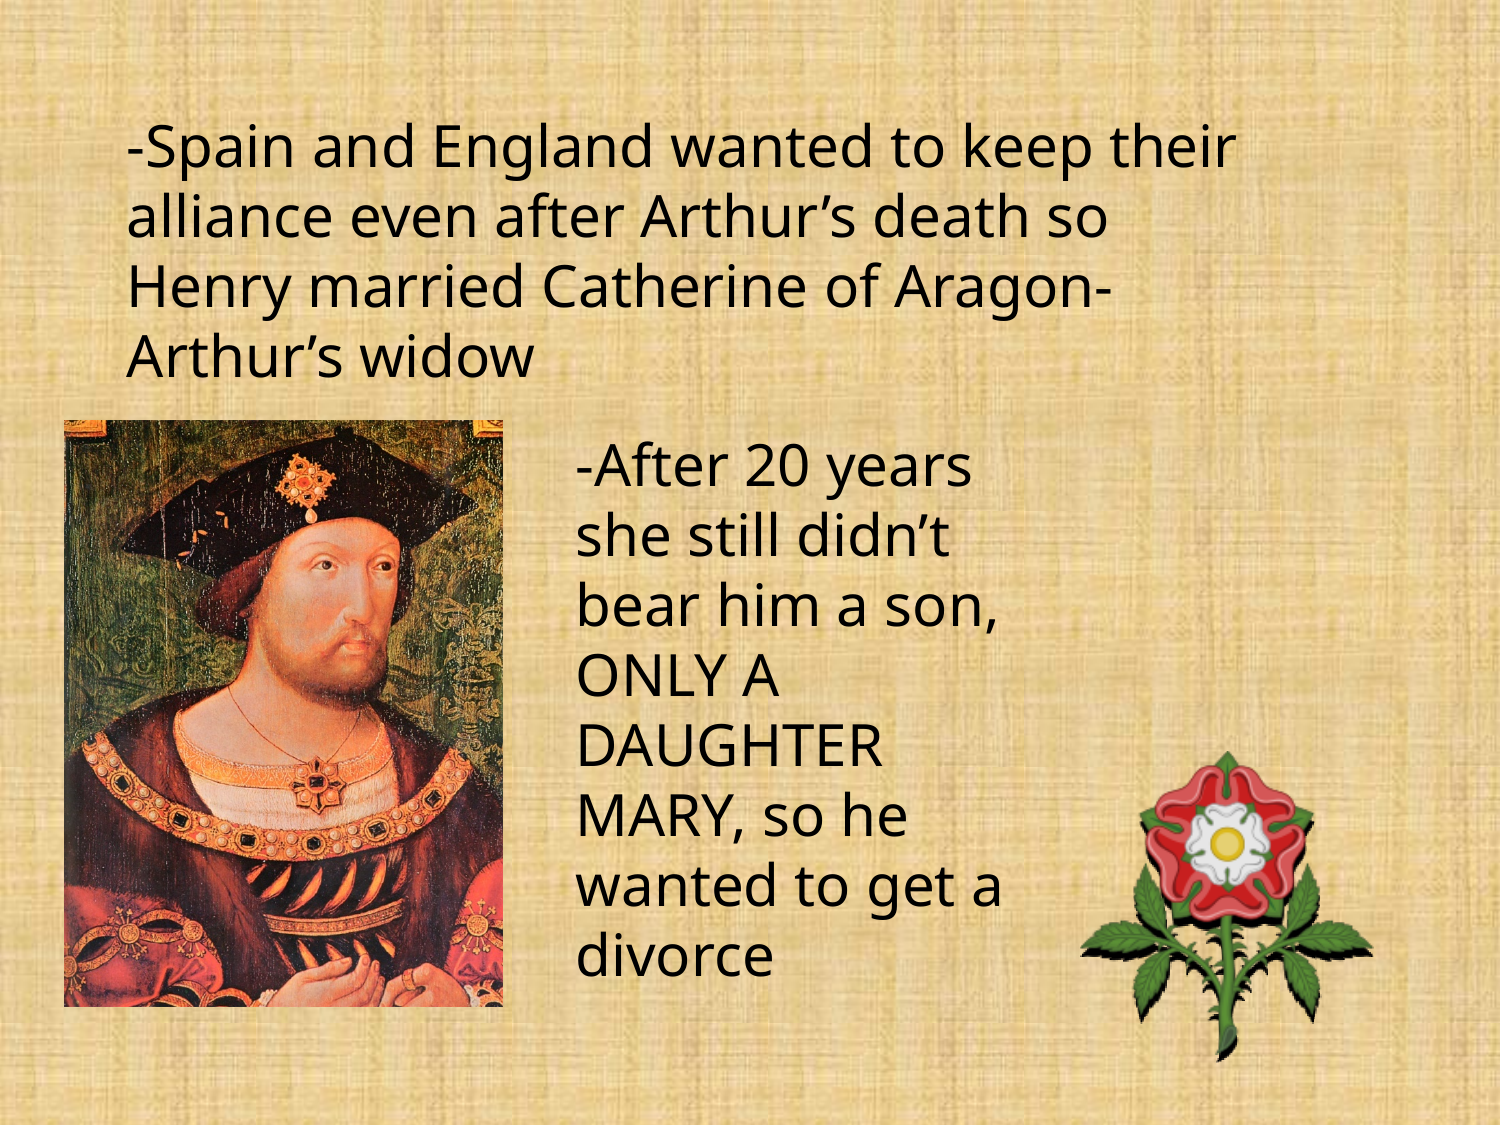

-Spain and England wanted to keep their alliance even after Arthur’s death so Henry married Catherine of Aragon-Arthur’s widow
-After 20 years she still didn’t bear him a son, ONLY A DAUGHTER MARY, so he wanted to get a divorce